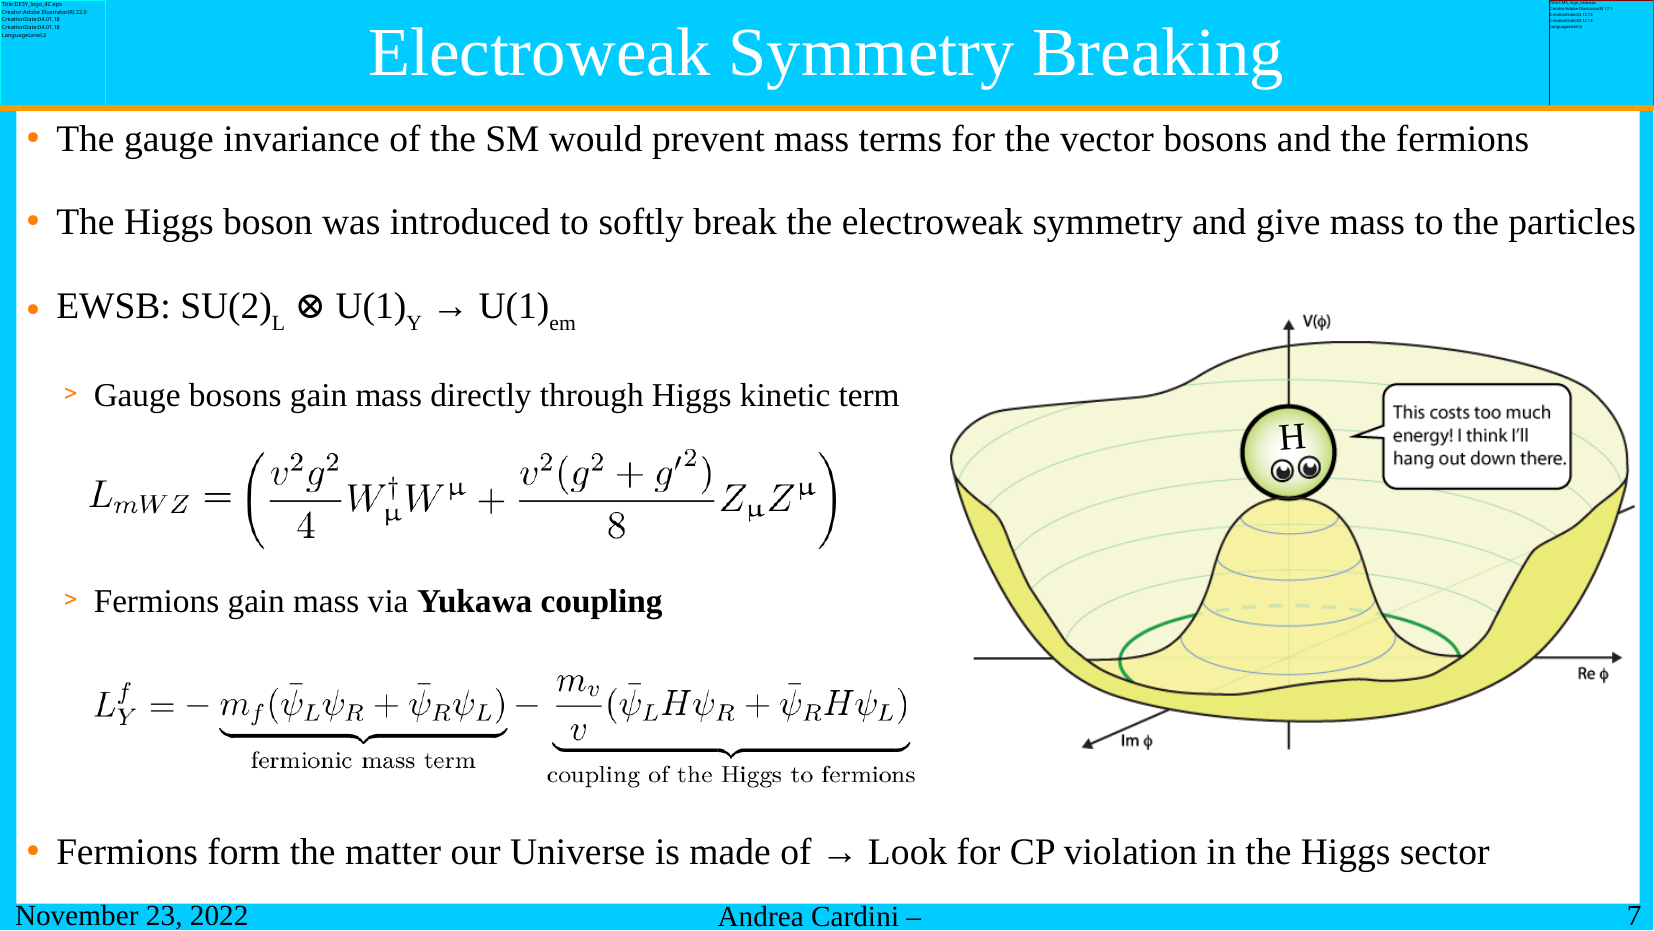

# Electroweak Symmetry Breaking
The gauge invariance of the SM would prevent mass terms for the vector bosons and the fermions
The Higgs boson was introduced to softly break the electroweak symmetry and give mass to the particles
EWSB: SU(2)L ⊗ U(1)Y → U(1)em
Gauge bosons gain mass directly through Higgs kinetic term
Fermions gain mass via Yukawa coupling
Fermions form the matter our Universe is made of → Look for CP violation in the Higgs sector
Η
7